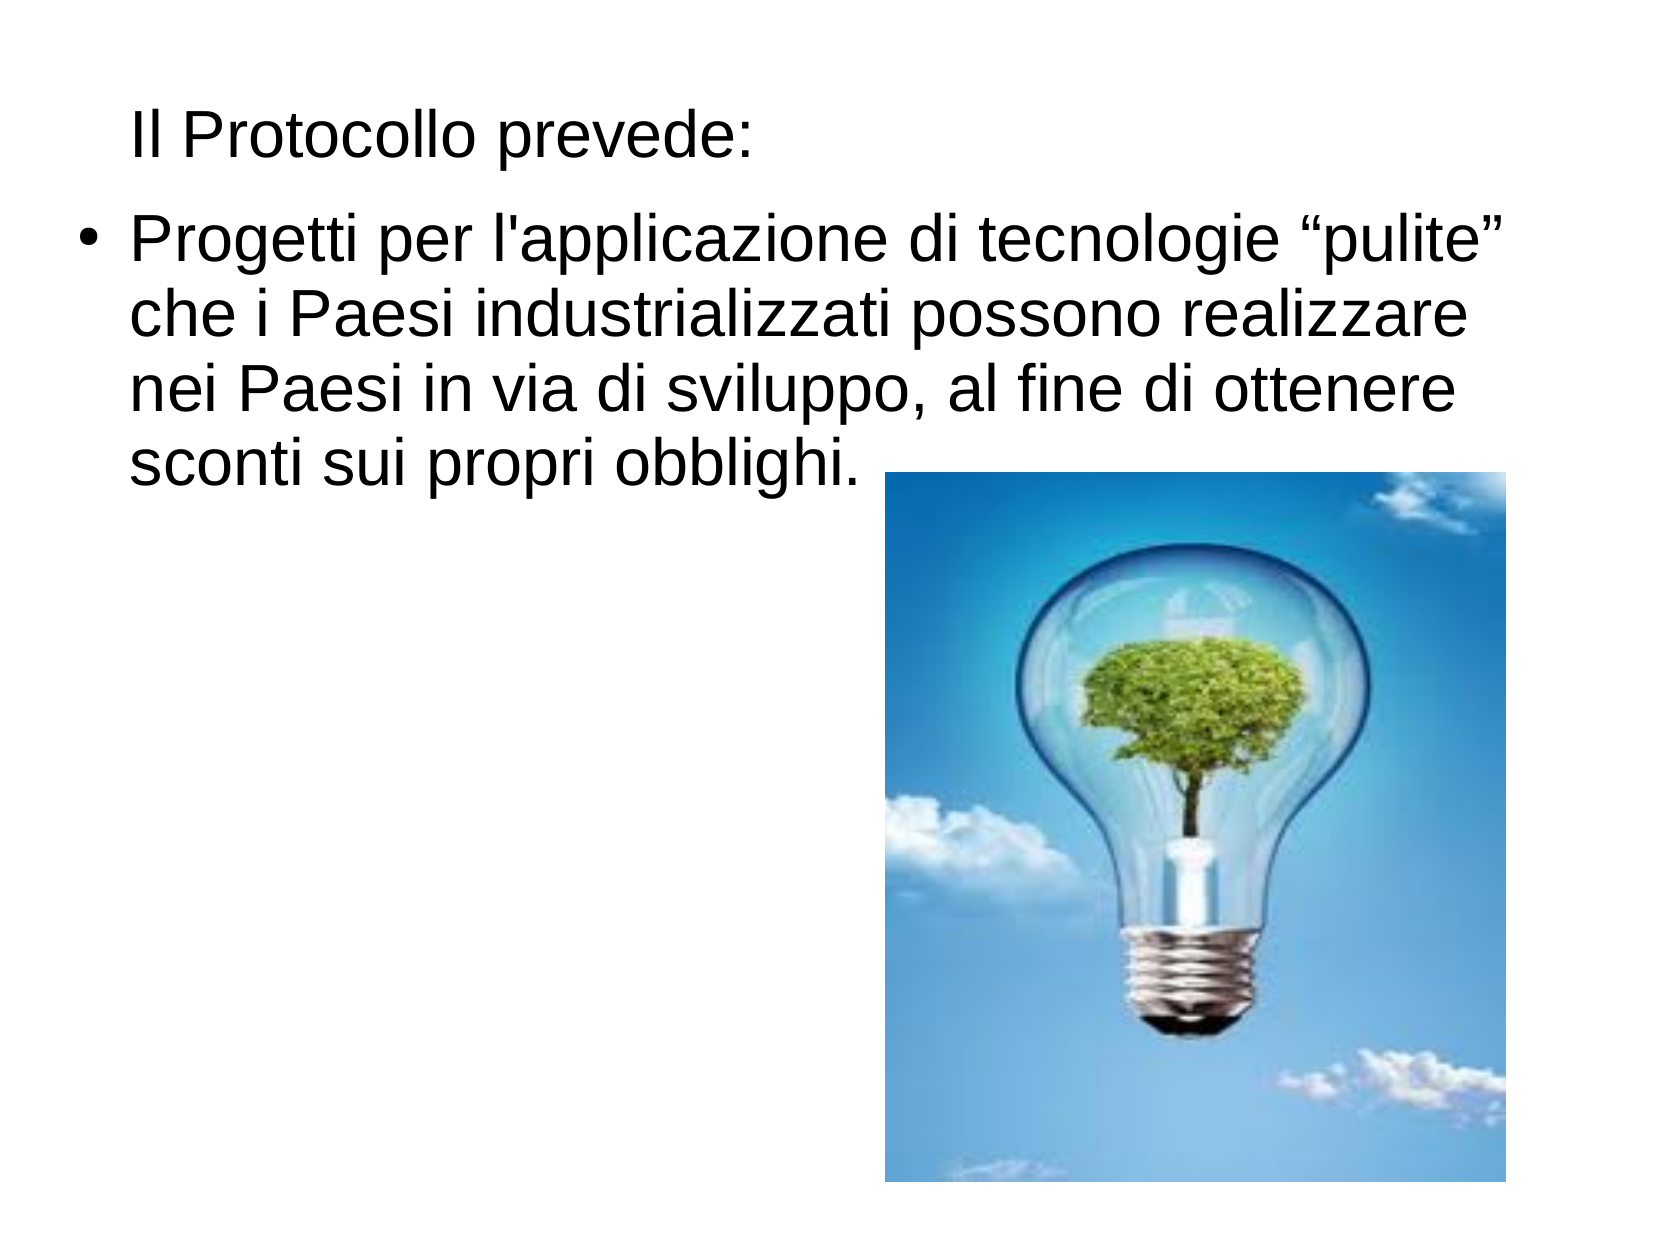

# Il Protocollo prevede:
Progetti per l'applicazione di tecnologie “pulite” che i Paesi industrializzati possono realizzare nei Paesi in via di sviluppo, al fine di ottenere sconti sui propri obblighi.